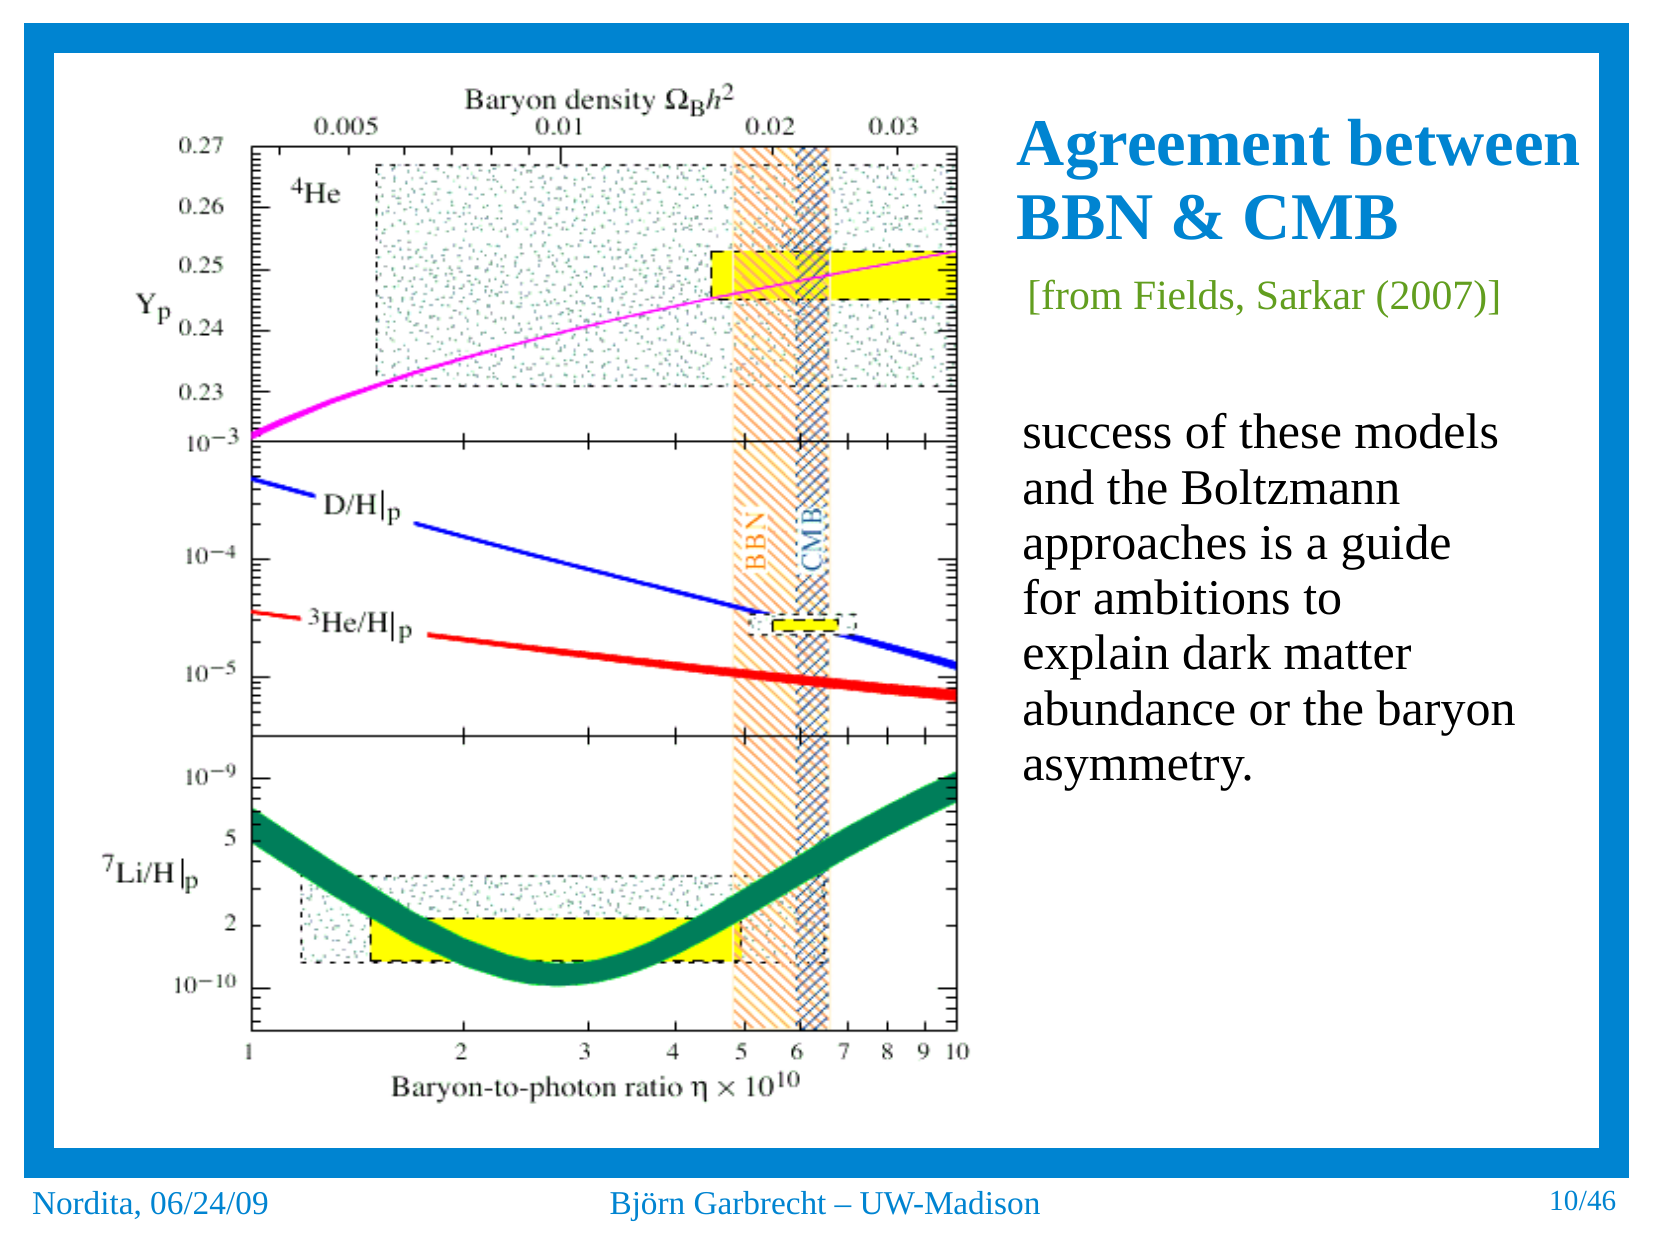

# Agreement between BBN & CMB
[from Fields, Sarkar (2007)]
success of these models
and the Boltzmann
approaches is a guide
for ambitions to
explain dark matter
abundance or the baryon
asymmetry.
Björn Garbrecht – UW-Madison
10